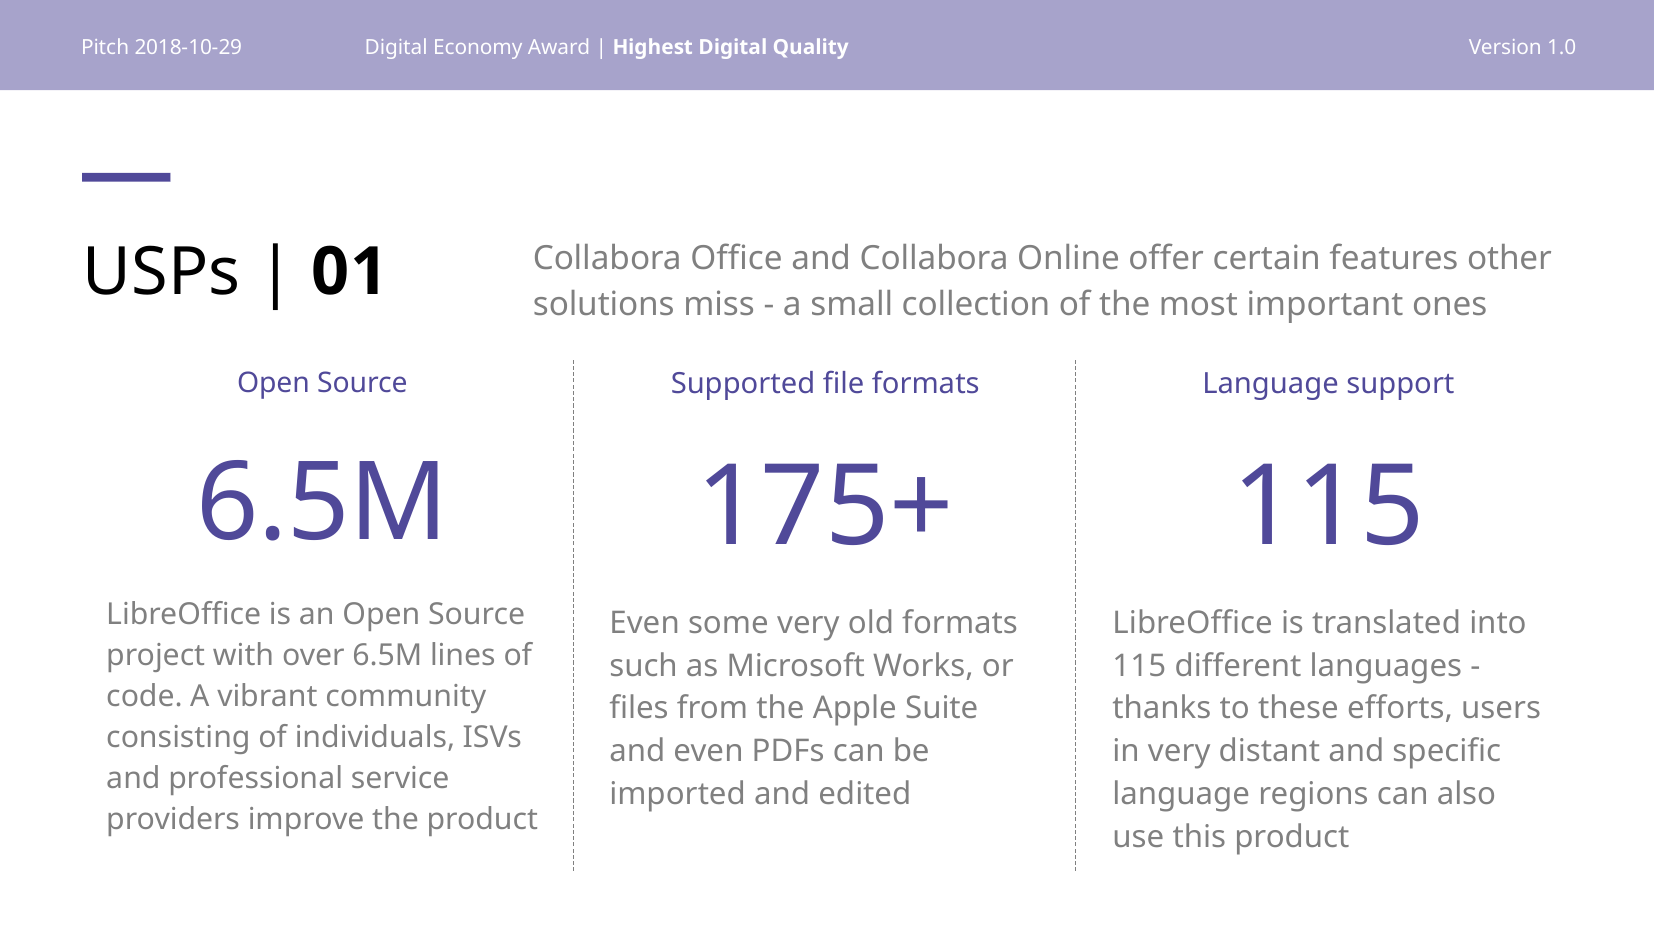

# USPs | 01
Collabora Office and Collabora Online offer certain features other
solutions miss - a small collection of the most important ones
Open Source
6.5M
LibreOffice is an Open Source project with over 6.5M lines of code. A vibrant community consisting of individuals, ISVs and professional service providers improve the product
Supported file formats
175+
Even some very old formats such as Microsoft Works, or files from the Apple Suite and even PDFs can be imported and edited
Language support
115
LibreOffice is translated into 115 different languages - thanks to these efforts, users in very distant and specific language regions can also use this product